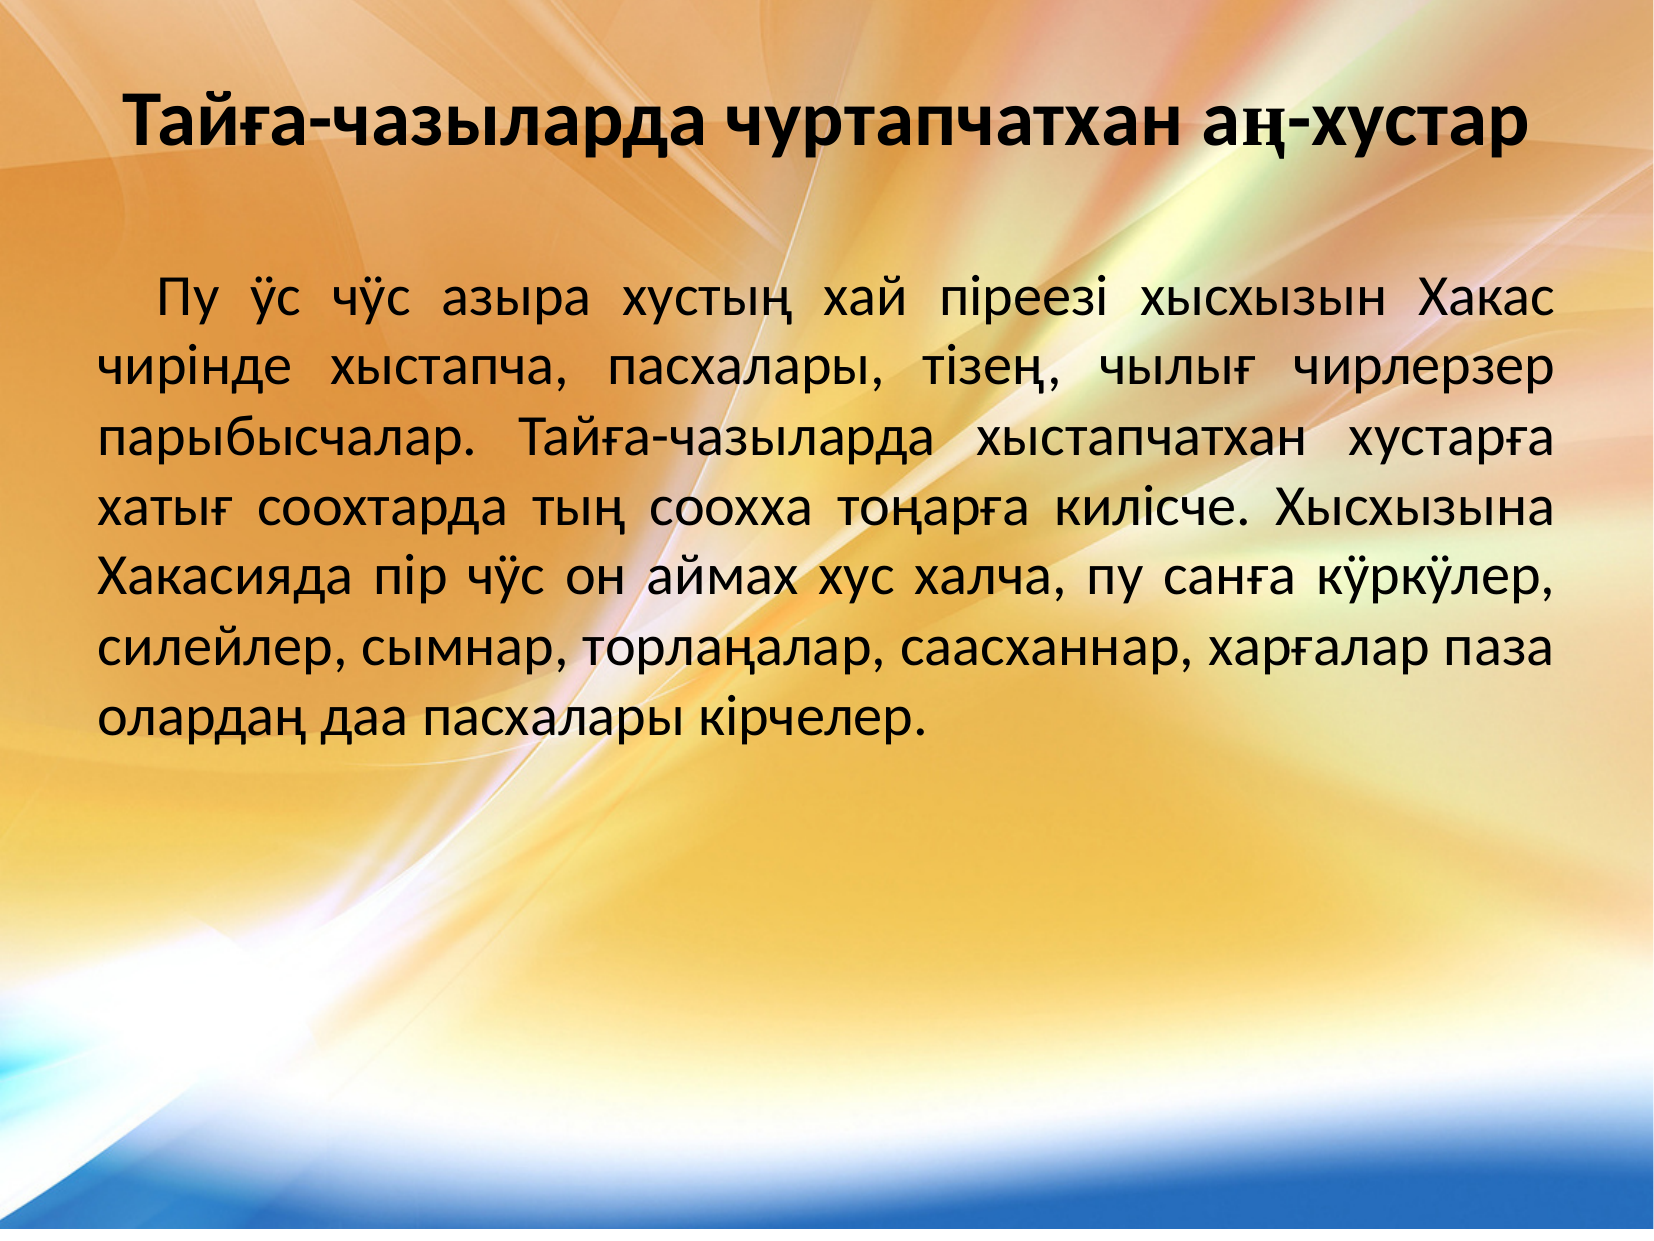

# Тайға-чазыларда чуртапчатхан аң-хустар
Пу ӱс чӱс азыра хустың хай піреезі хысхызын Хакас чирiнде хыстапча, пасхалары, тізең, чылығ чирлерзер парыбысчалар. Тайға-чазыларда хыстапчатхан хустарға хатығ соохтарда тың соохха тоңарға килісче. Хысхызына Хакасияда пір чӱс он аймах хус халча, пу санға кӱркӱлер, силейлер, сымнар, торлаңалар, саасханнар, харғалар паза олардаң даа пасхалары кірчелер.